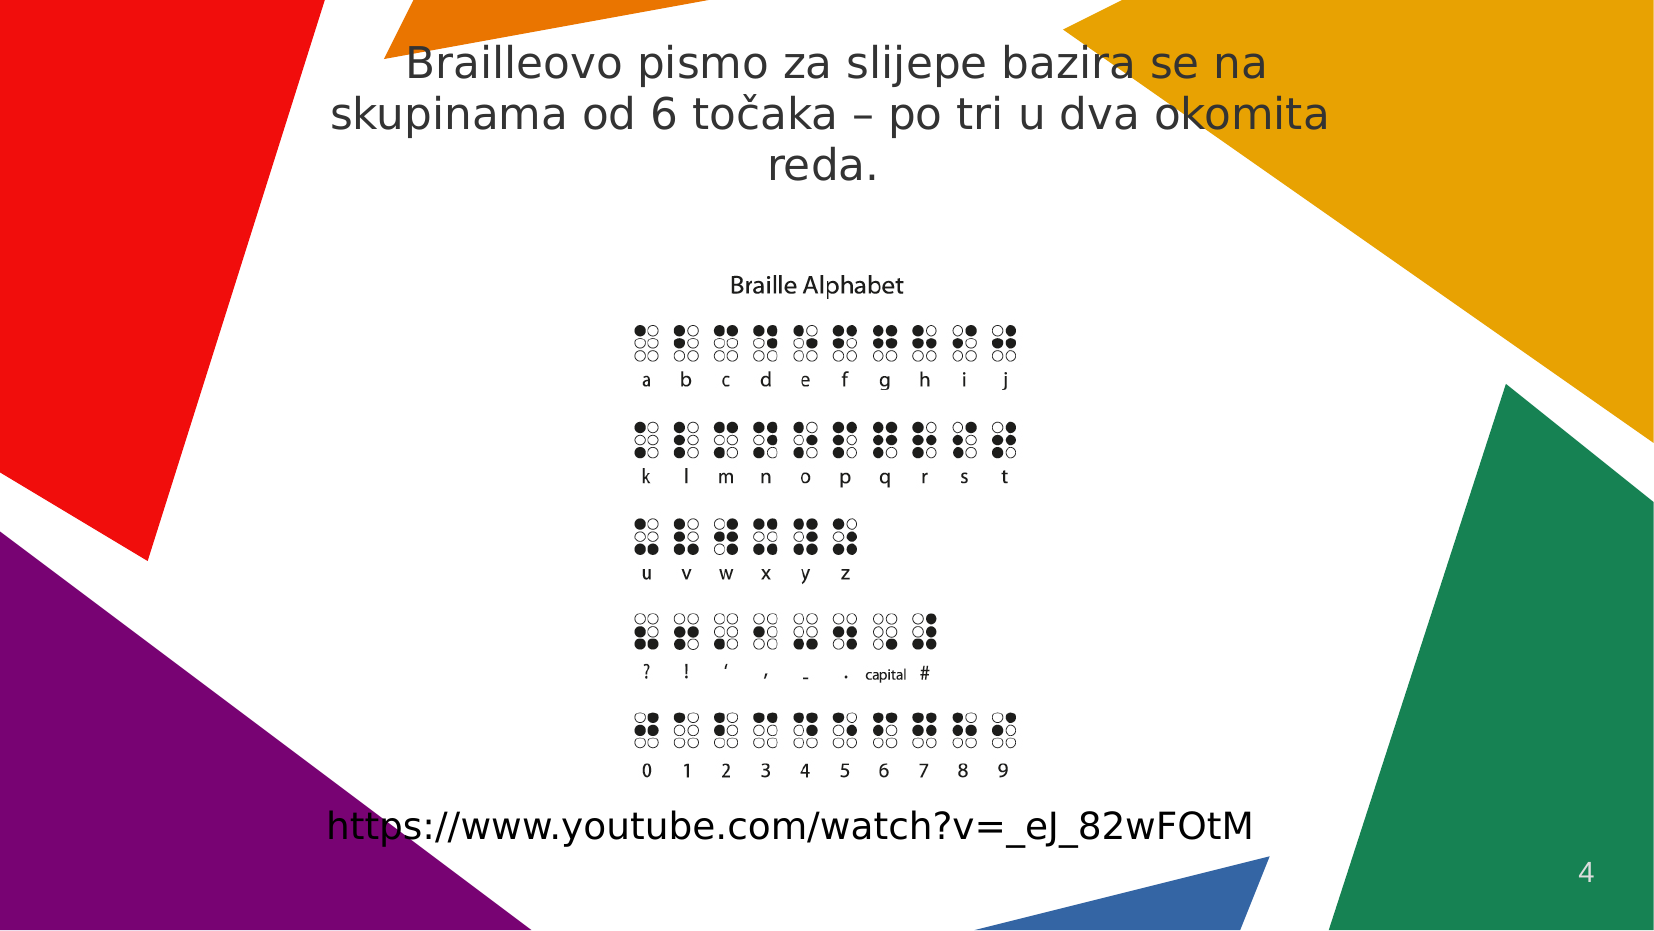

# Brailleovo pismo za slijepe bazira se na skupinama od 6 točaka – po tri u dva okomita reda.
https://www.youtube.com/watch?v=_eJ_82wFOtM
4